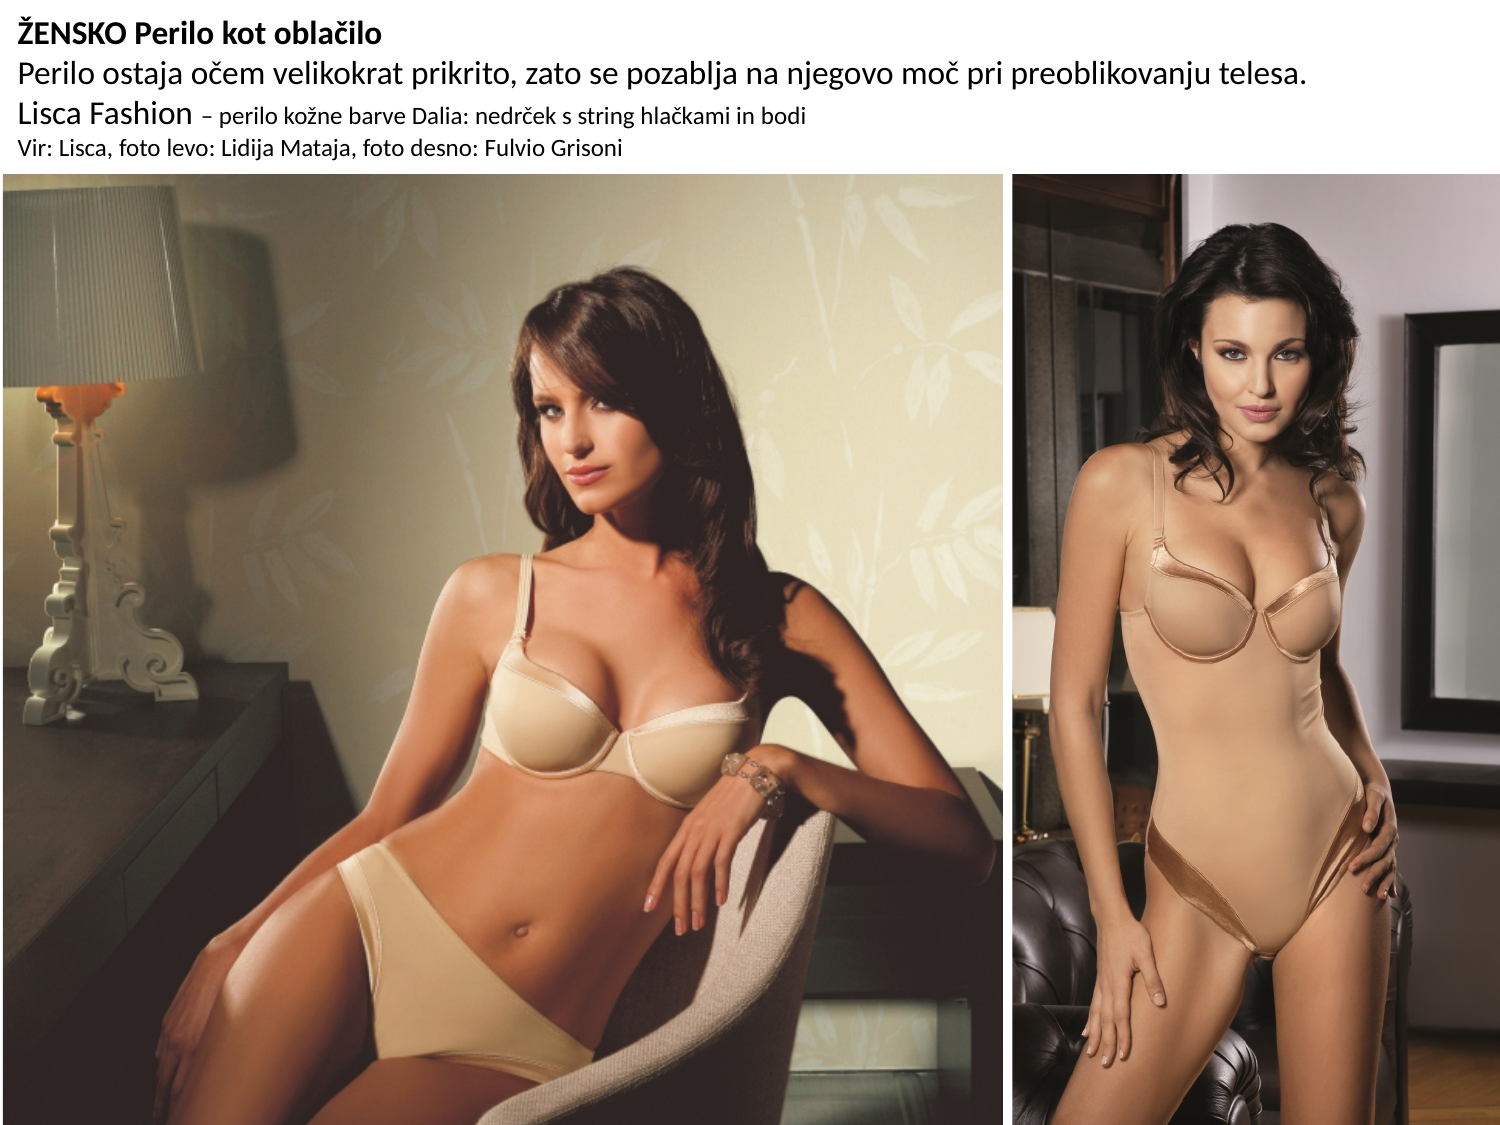

ŽENSKO Perilo kot oblačilo
Perilo ostaja očem velikokrat prikrito, zato se pozablja na njegovo moč pri preoblikovanju telesa.
Lisca Fashion – perilo kožne barve Dalia: nedrček s string hlačkami in bodi
Vir: Lisca, foto levo: Lidija Mataja, foto desno: Fulvio Grisoni